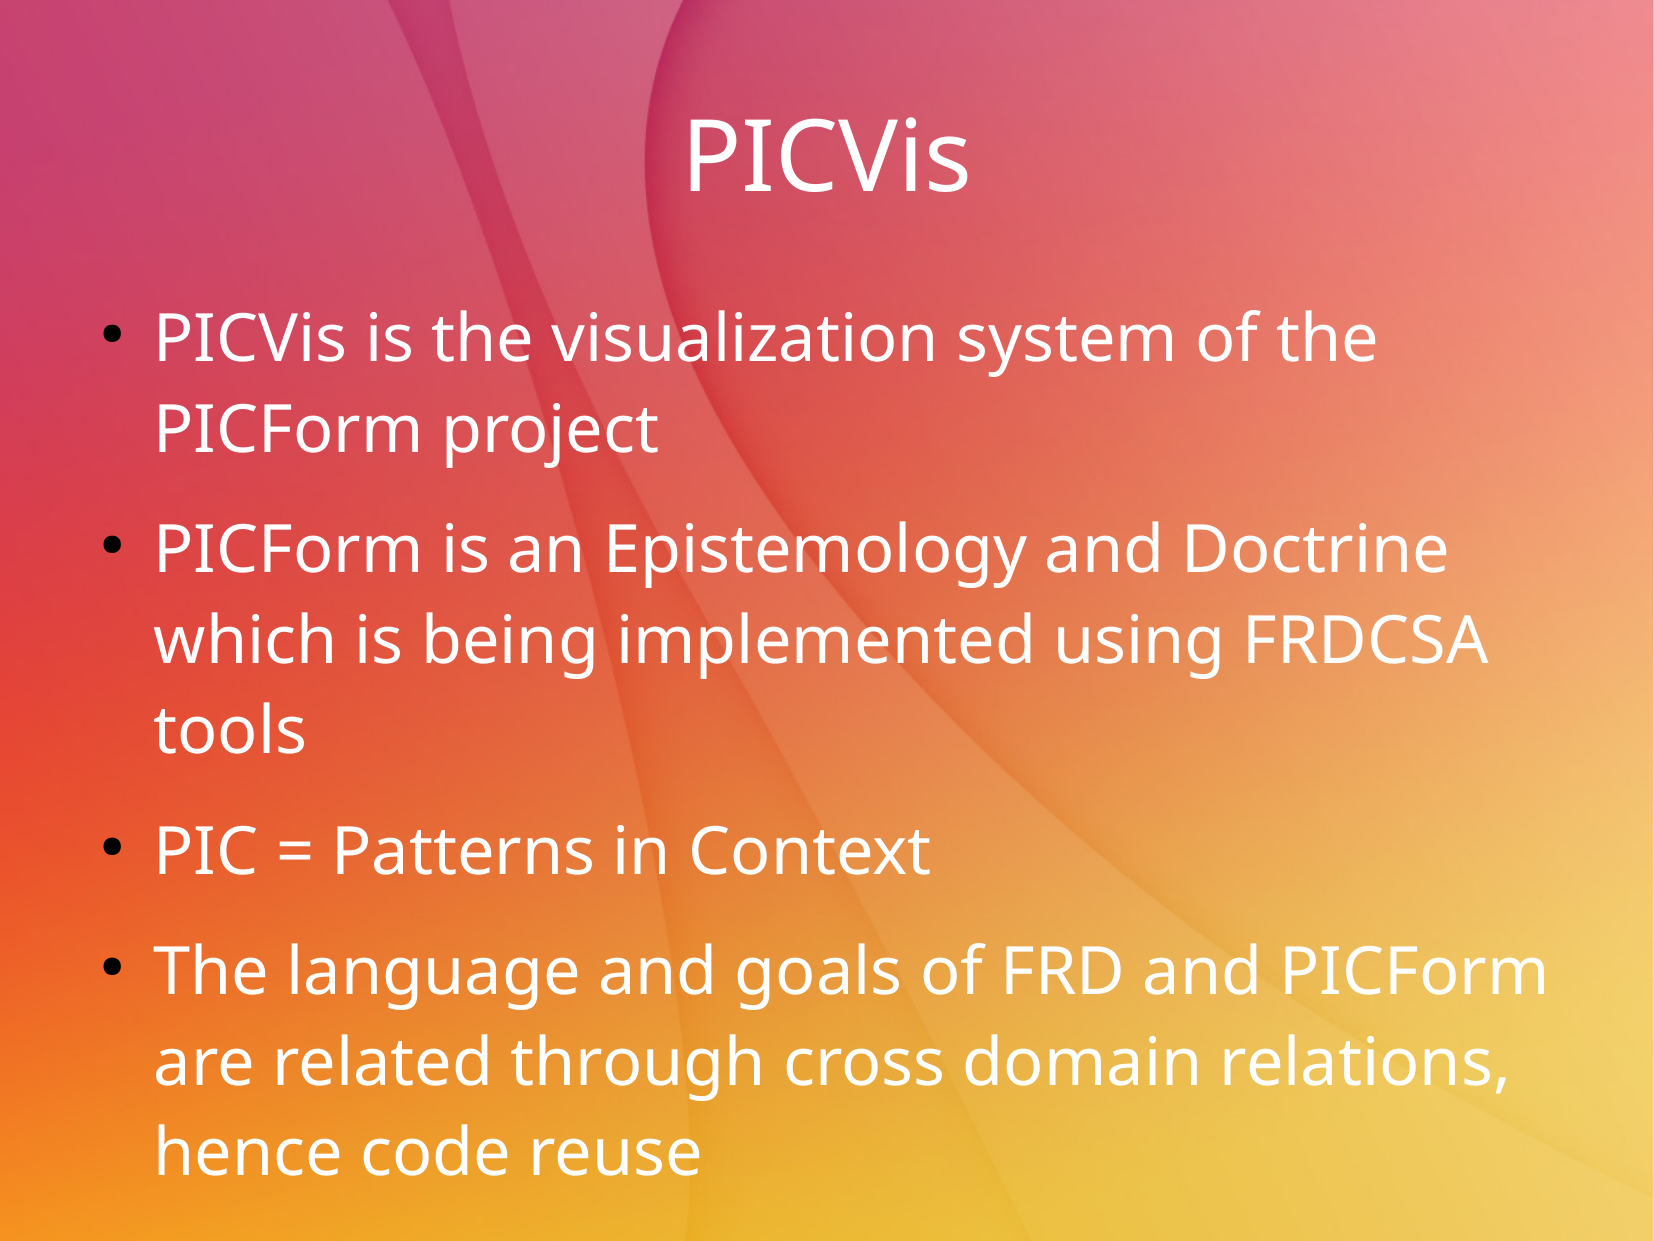

# PICVis
PICVis is the visualization system of the PICForm project
PICForm is an Epistemology and Doctrine which is being implemented using FRDCSA tools
PIC = Patterns in Context
The language and goals of FRD and PICForm are related through cross domain relations, hence code reuse